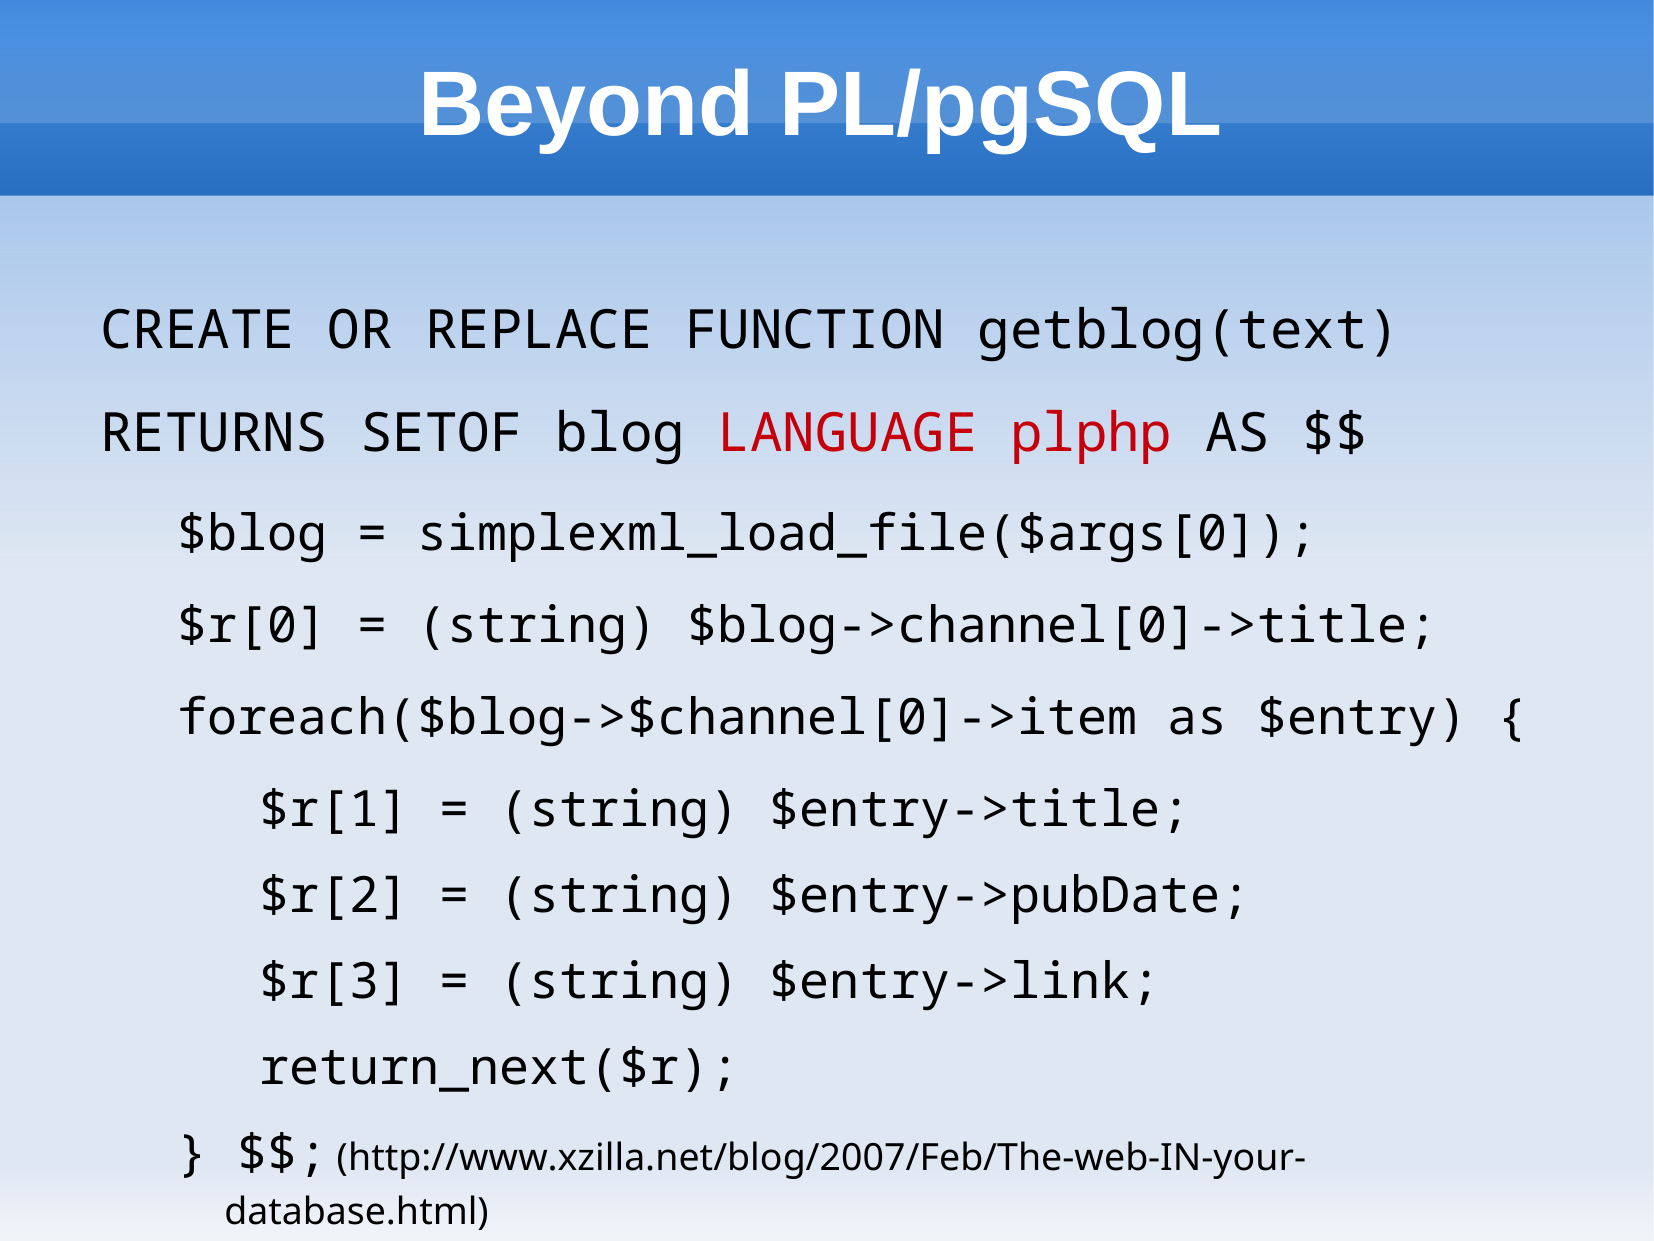

# Beyond PL/pgSQL
CREATE OR REPLACE FUNCTION getblog(text)
RETURNS SETOF blog LANGUAGE plphp AS $$
$blog = simplexml_load_file($args[0]);
$r[0] = (string) $blog->channel[0]->title;
foreach($blog->$channel[0]->item as $entry) {
$r[1] = (string) $entry->title;
$r[2] = (string) $entry->pubDate;
$r[3] = (string) $entry->link;
return_next($r);
} $$; (http://www.xzilla.net/blog/2007/Feb/The-web-IN-your-database.html)